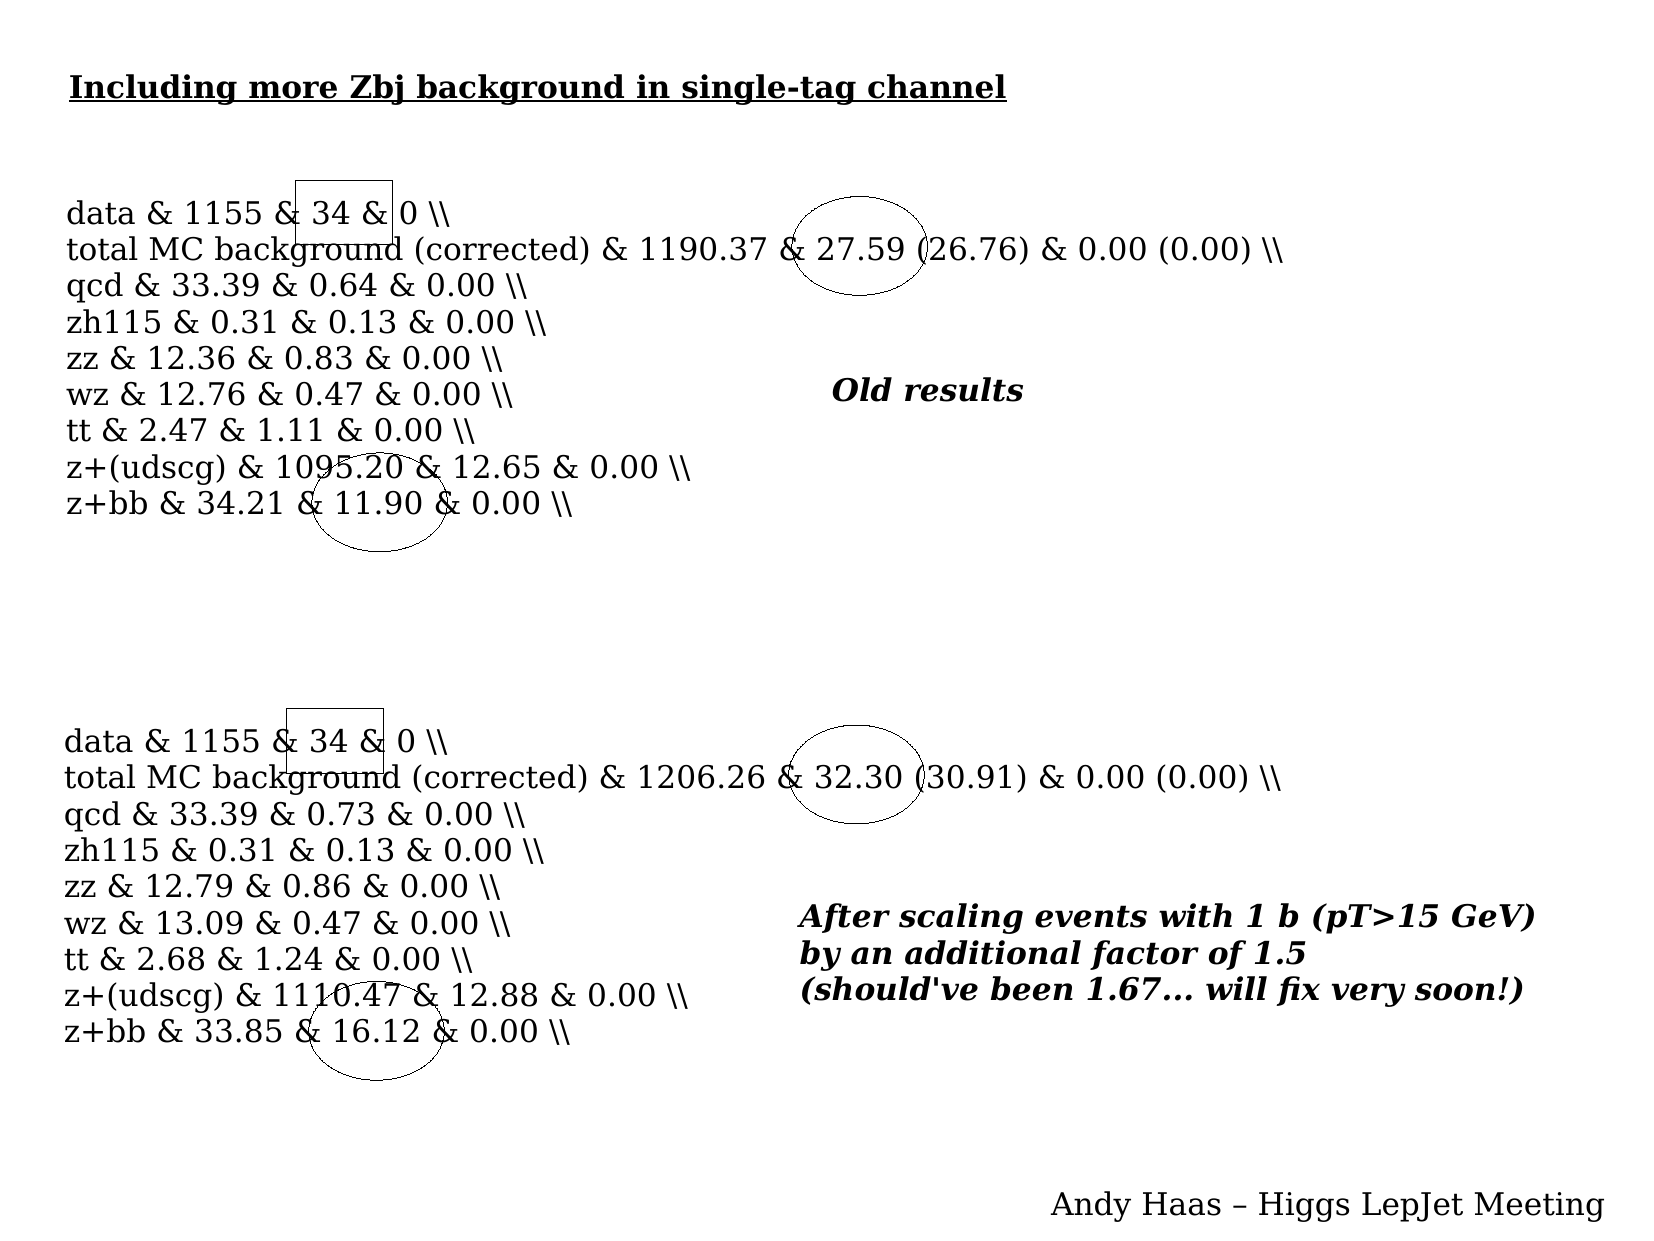

Including more Zbj background in single-tag channel
data & 1155 & 34 & 0 \\
total MC background (corrected) & 1190.37 & 27.59 (26.76) & 0.00 (0.00) \\
qcd & 33.39 & 0.64 & 0.00 \\
zh115 & 0.31 & 0.13 & 0.00 \\
zz & 12.36 & 0.83 & 0.00 \\
wz & 12.76 & 0.47 & 0.00 \\
tt & 2.47 & 1.11 & 0.00 \\
z+(udscg) & 1095.20 & 12.65 & 0.00 \\
z+bb & 34.21 & 11.90 & 0.00 \\
Old results
data & 1155 & 34 & 0 \\
total MC background (corrected) & 1206.26 & 32.30 (30.91) & 0.00 (0.00) \\
qcd & 33.39 & 0.73 & 0.00 \\
zh115 & 0.31 & 0.13 & 0.00 \\
zz & 12.79 & 0.86 & 0.00 \\
wz & 13.09 & 0.47 & 0.00 \\
tt & 2.68 & 1.24 & 0.00 \\
z+(udscg) & 1110.47 & 12.88 & 0.00 \\
z+bb & 33.85 & 16.12 & 0.00 \\
After scaling events with 1 b (pT>15 GeV)
by an additional factor of 1.5
(should've been 1.67... will fix very soon!)